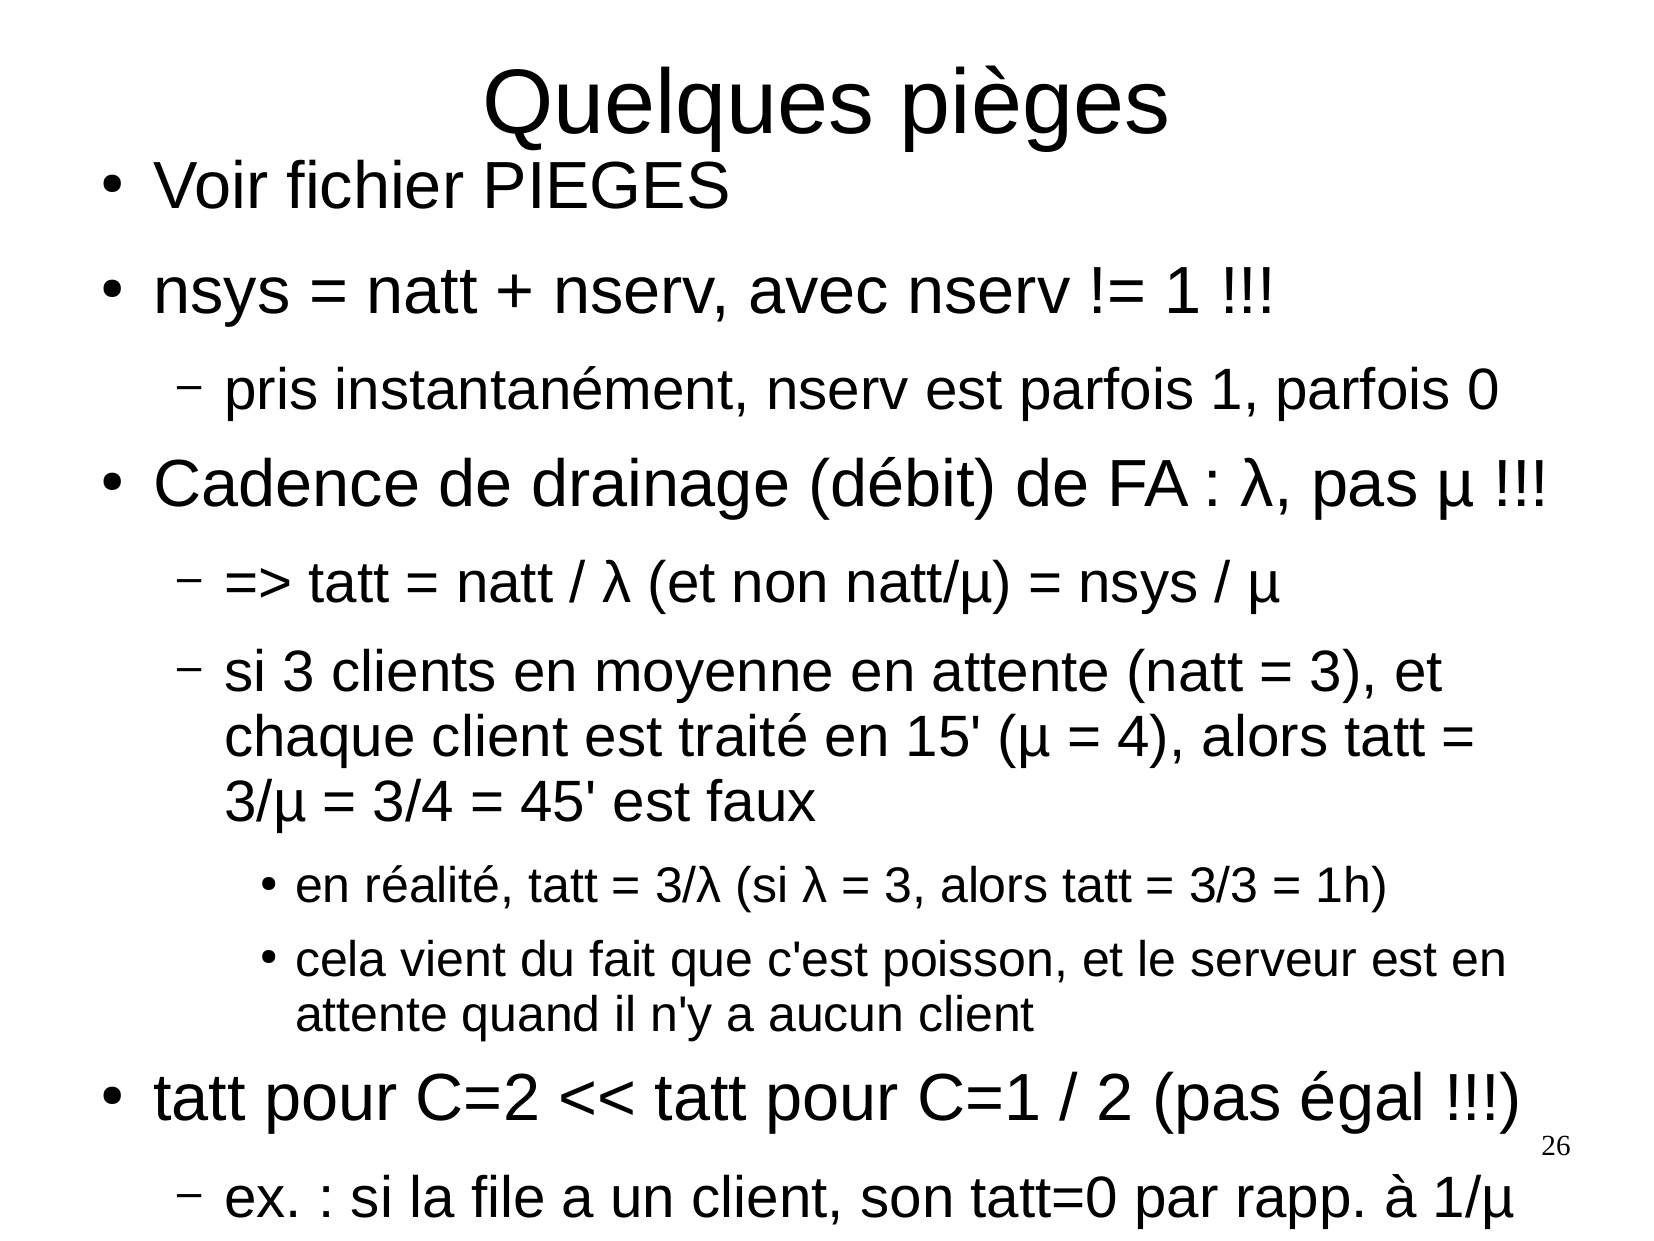

# Quelques pièges
Voir fichier PIEGES
nsys = natt + nserv, avec nserv != 1 !!!
pris instantanément, nserv est parfois 1, parfois 0
Cadence de drainage (débit) de FA : λ, pas µ !!!
=> tatt = natt / λ (et non natt/µ) = nsys / µ
si 3 clients en moyenne en attente (natt = 3), et chaque client est traité en 15' (µ = 4), alors tatt = 3/µ = 3/4 = 45' est faux
en réalité, tatt = 3/λ (si λ = 3, alors tatt = 3/3 = 1h)
cela vient du fait que c'est poisson, et le serveur est en attente quand il n'y a aucun client
tatt pour C=2 << tatt pour C=1 / 2 (pas égal !!!)
ex. : si la file a un client, son tatt=0 par rapp. à 1/µ
26